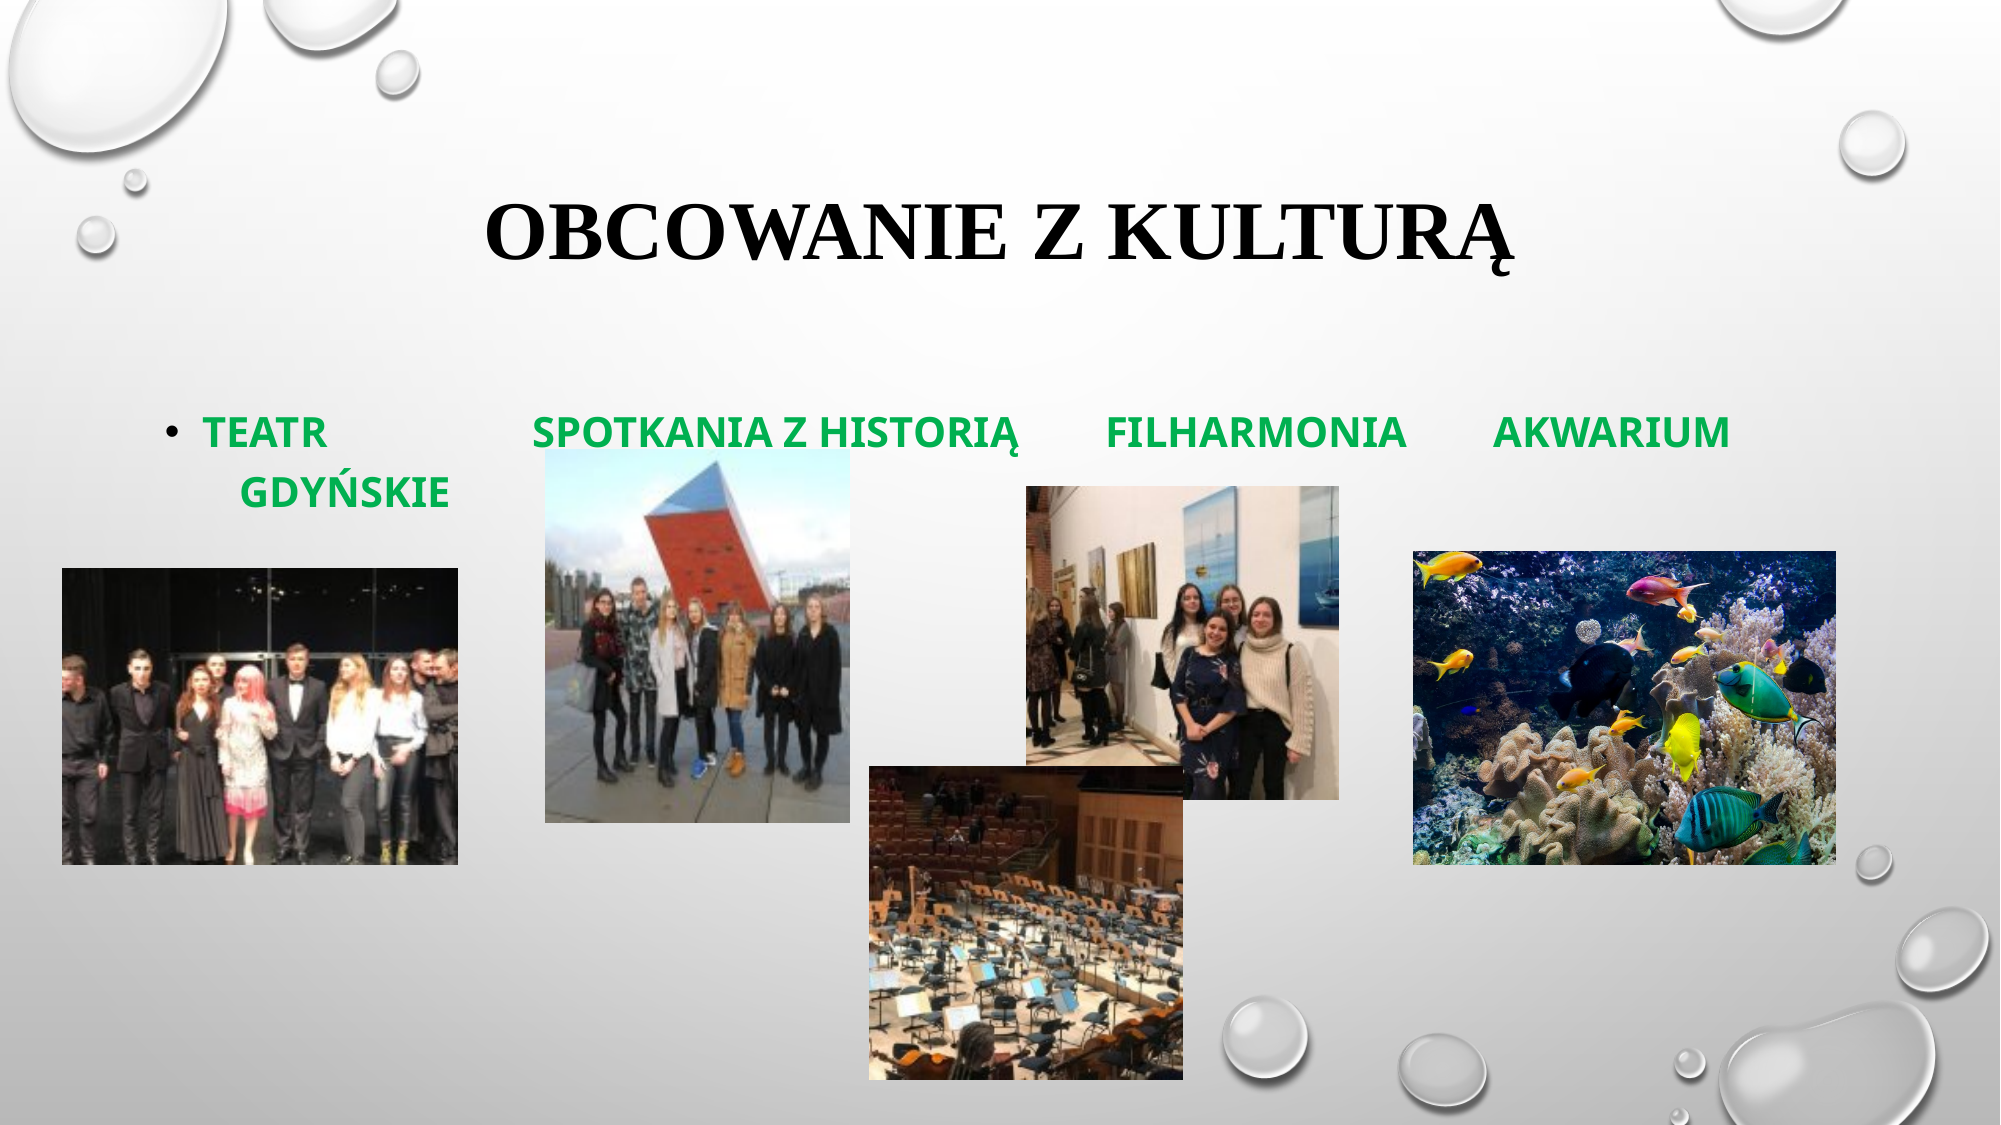

# obcowanie z kulturą
TEATR SPOTKANIA Z HISTORIĄ FILHARMONIA AKWARIUM GDYŃSKIE